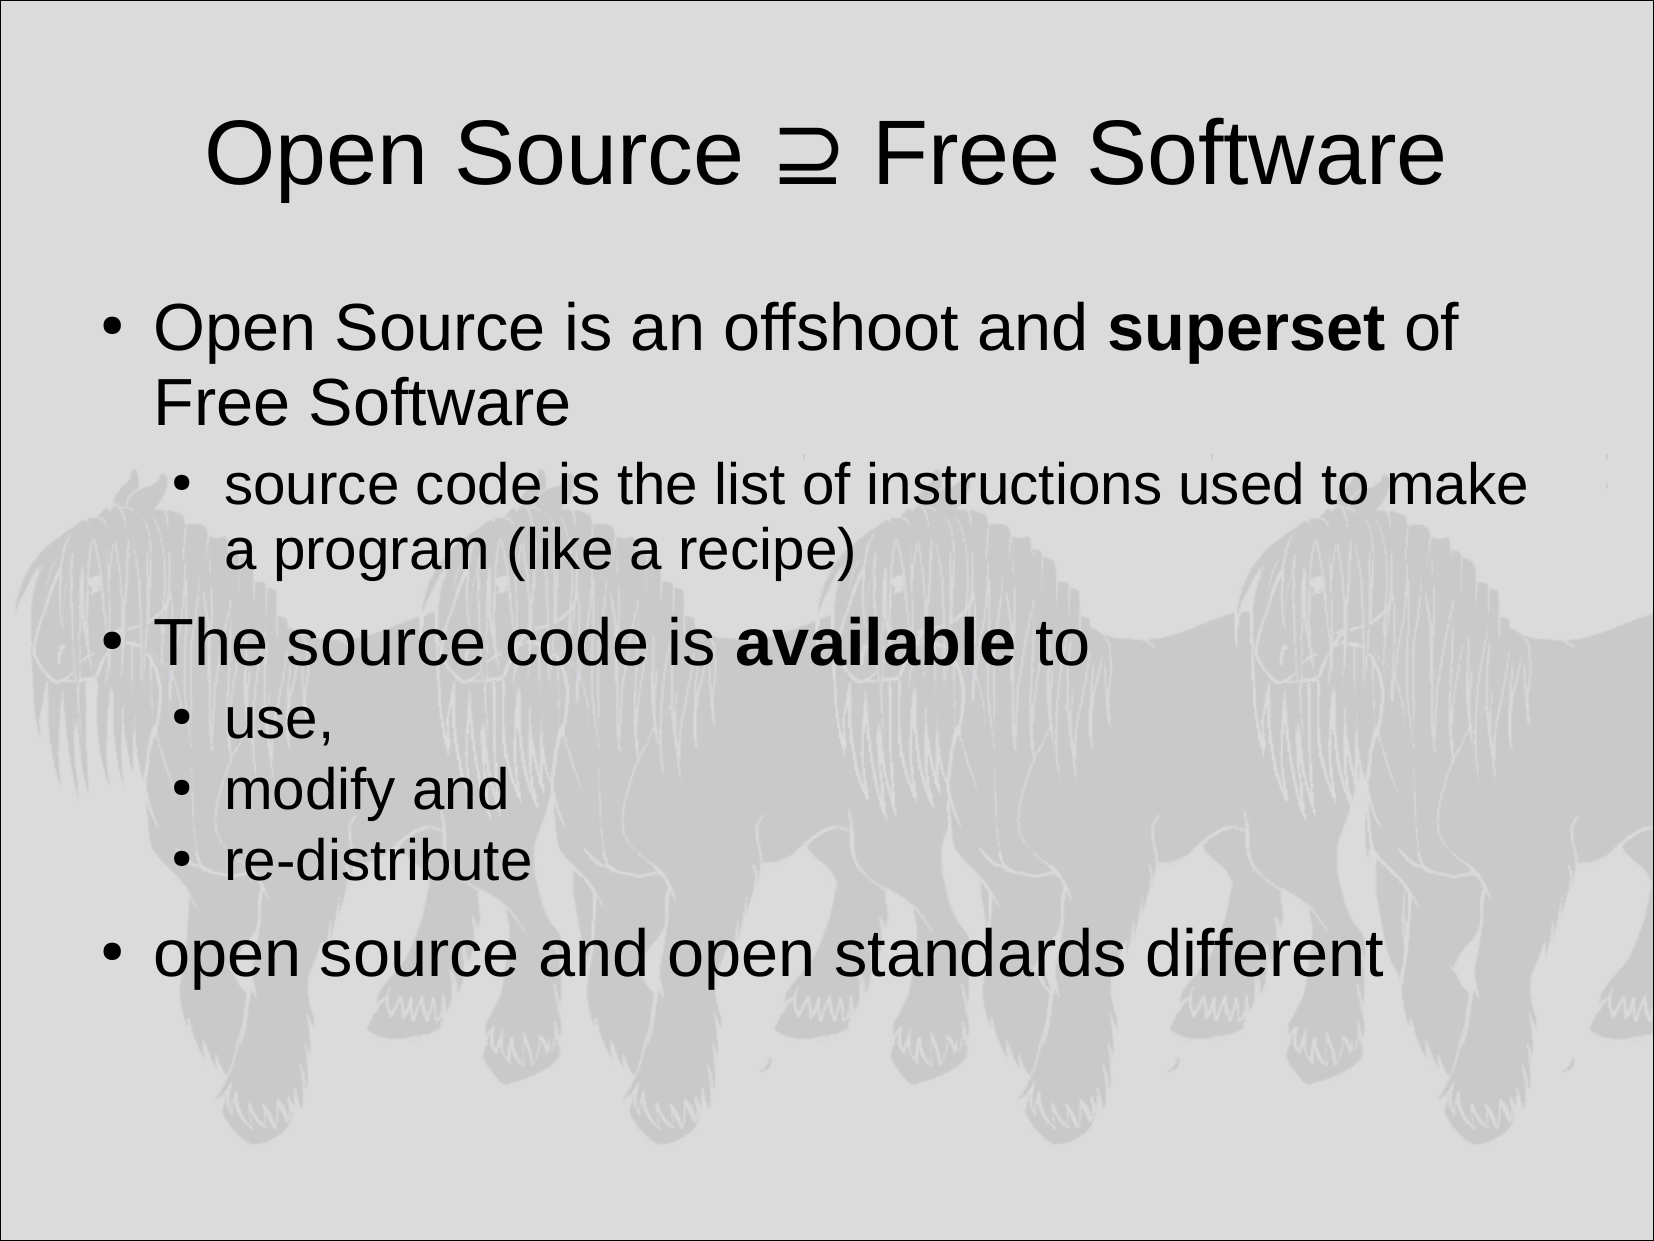

# Open Source ⊇ Free Software
Open Source is an offshoot and superset of Free Software
source code is the list of instructions used to make a program (like a recipe)
The source code is available to
use,
modify and
re-distribute
open source and open standards different